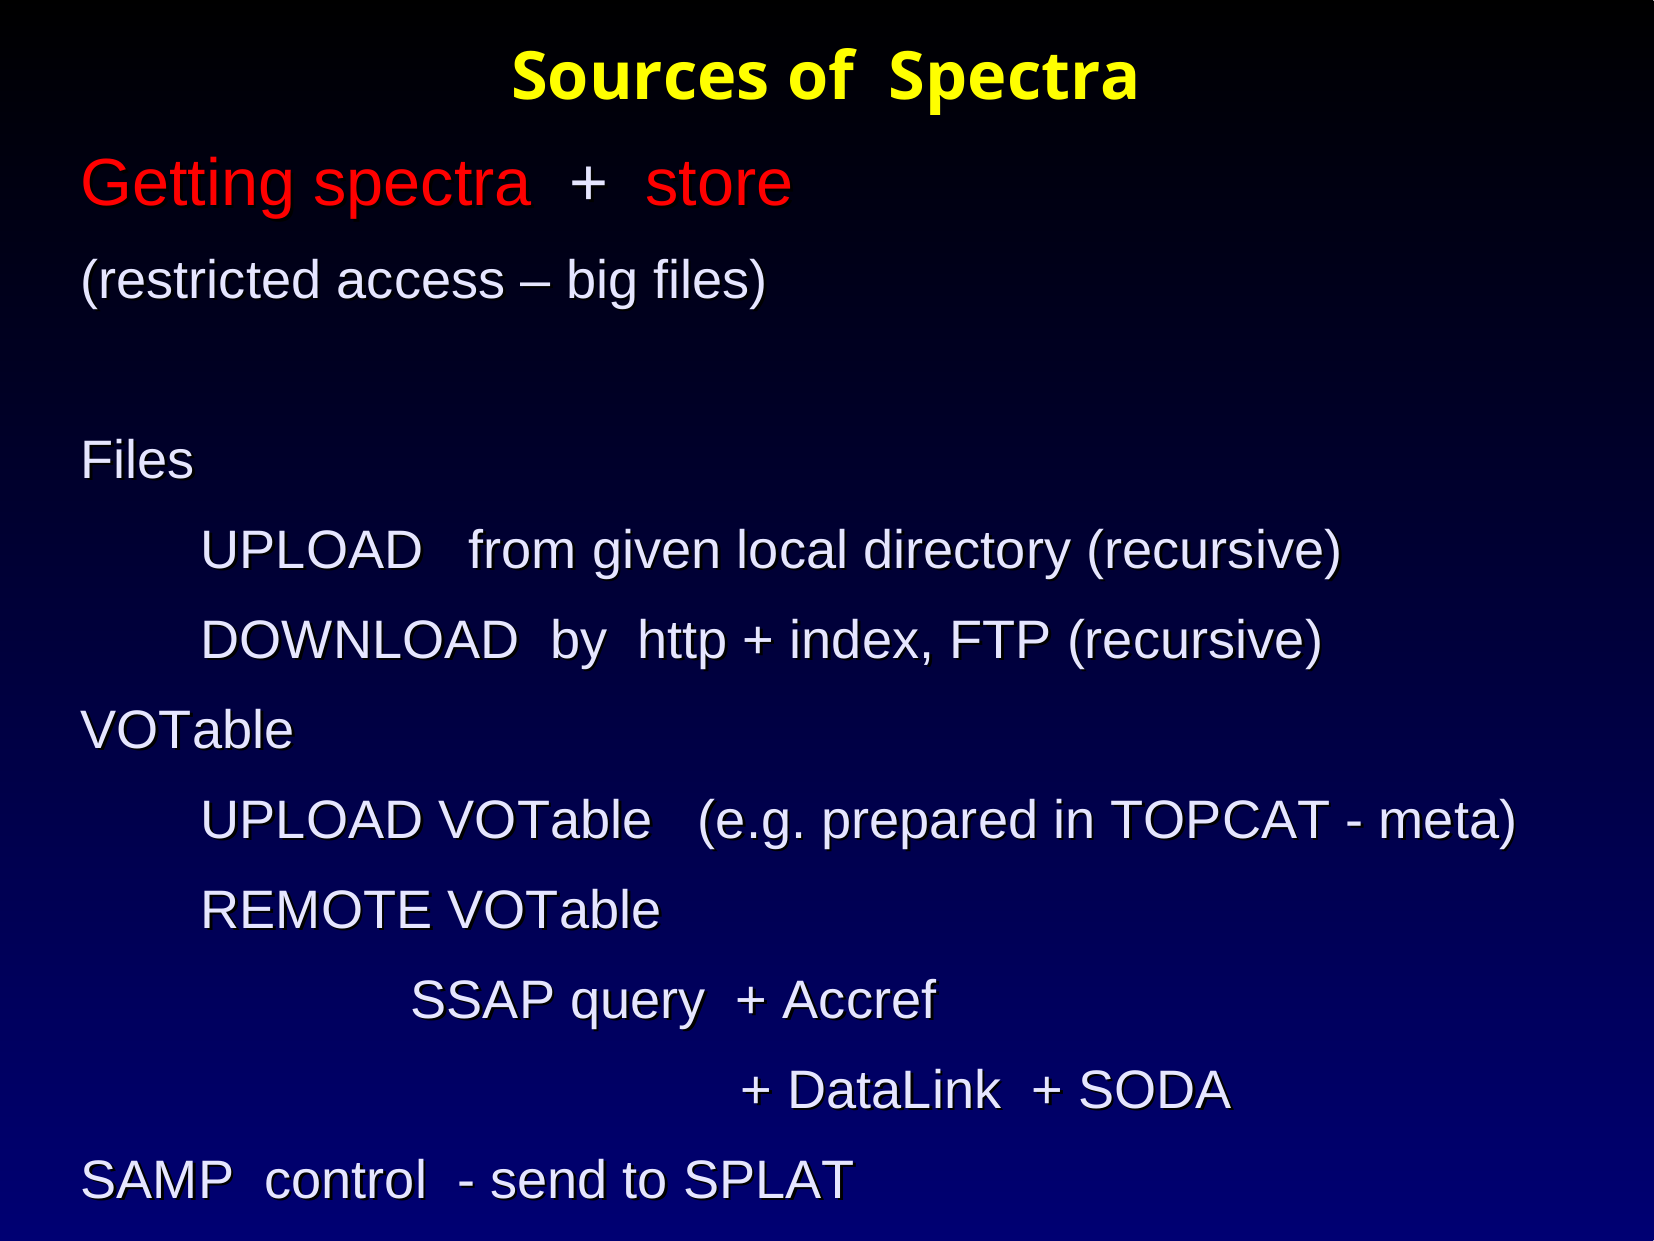

# Sources of Spectra
Getting spectra + store
(restricted access – big files)
Files
 UPLOAD from given local directory (recursive)
 DOWNLOAD by http + index, FTP (recursive)
VOTable
 UPLOAD VOTable (e.g. prepared in TOPCAT - meta)
 REMOTE VOTable
 SSAP query + Accref
 + DataLink + SODA
SAMP control - send to SPLAT